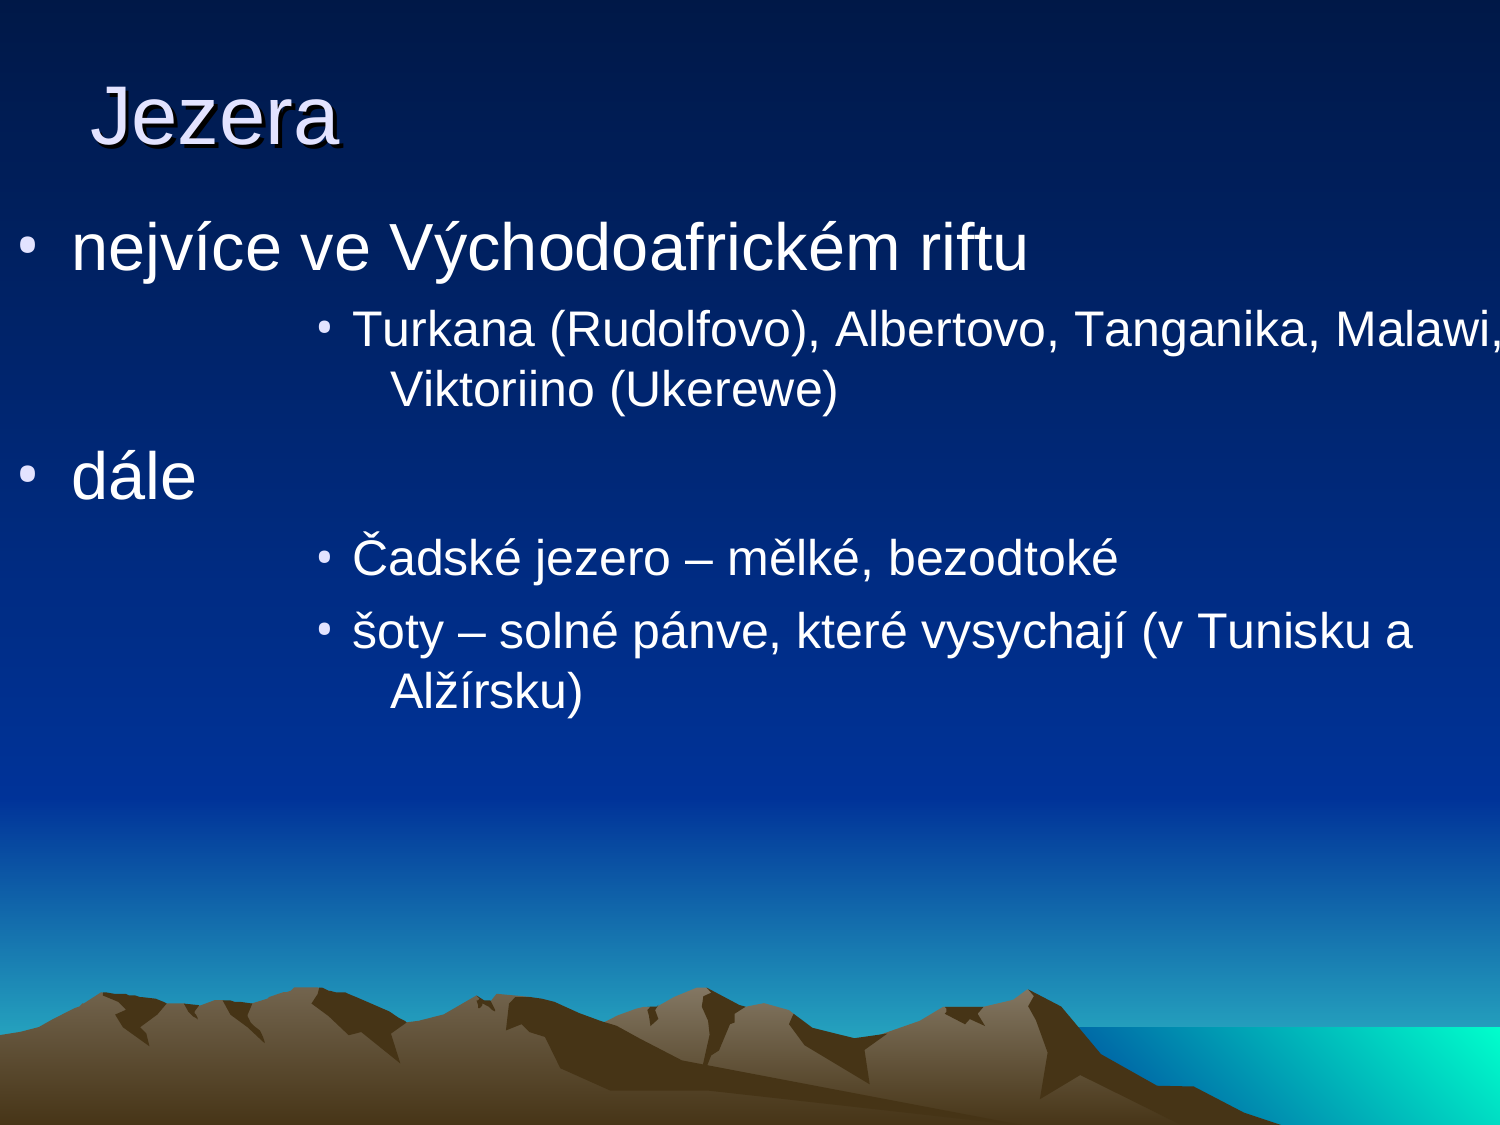

# Jezera
nejvíce ve Východoafrickém riftu
Turkana (Rudolfovo), Albertovo, Tanganika, Malawi, Viktoriino (Ukerewe)
dále
Čadské jezero – mělké, bezodtoké
šoty – solné pánve, které vysychají (v Tunisku a Alžírsku)